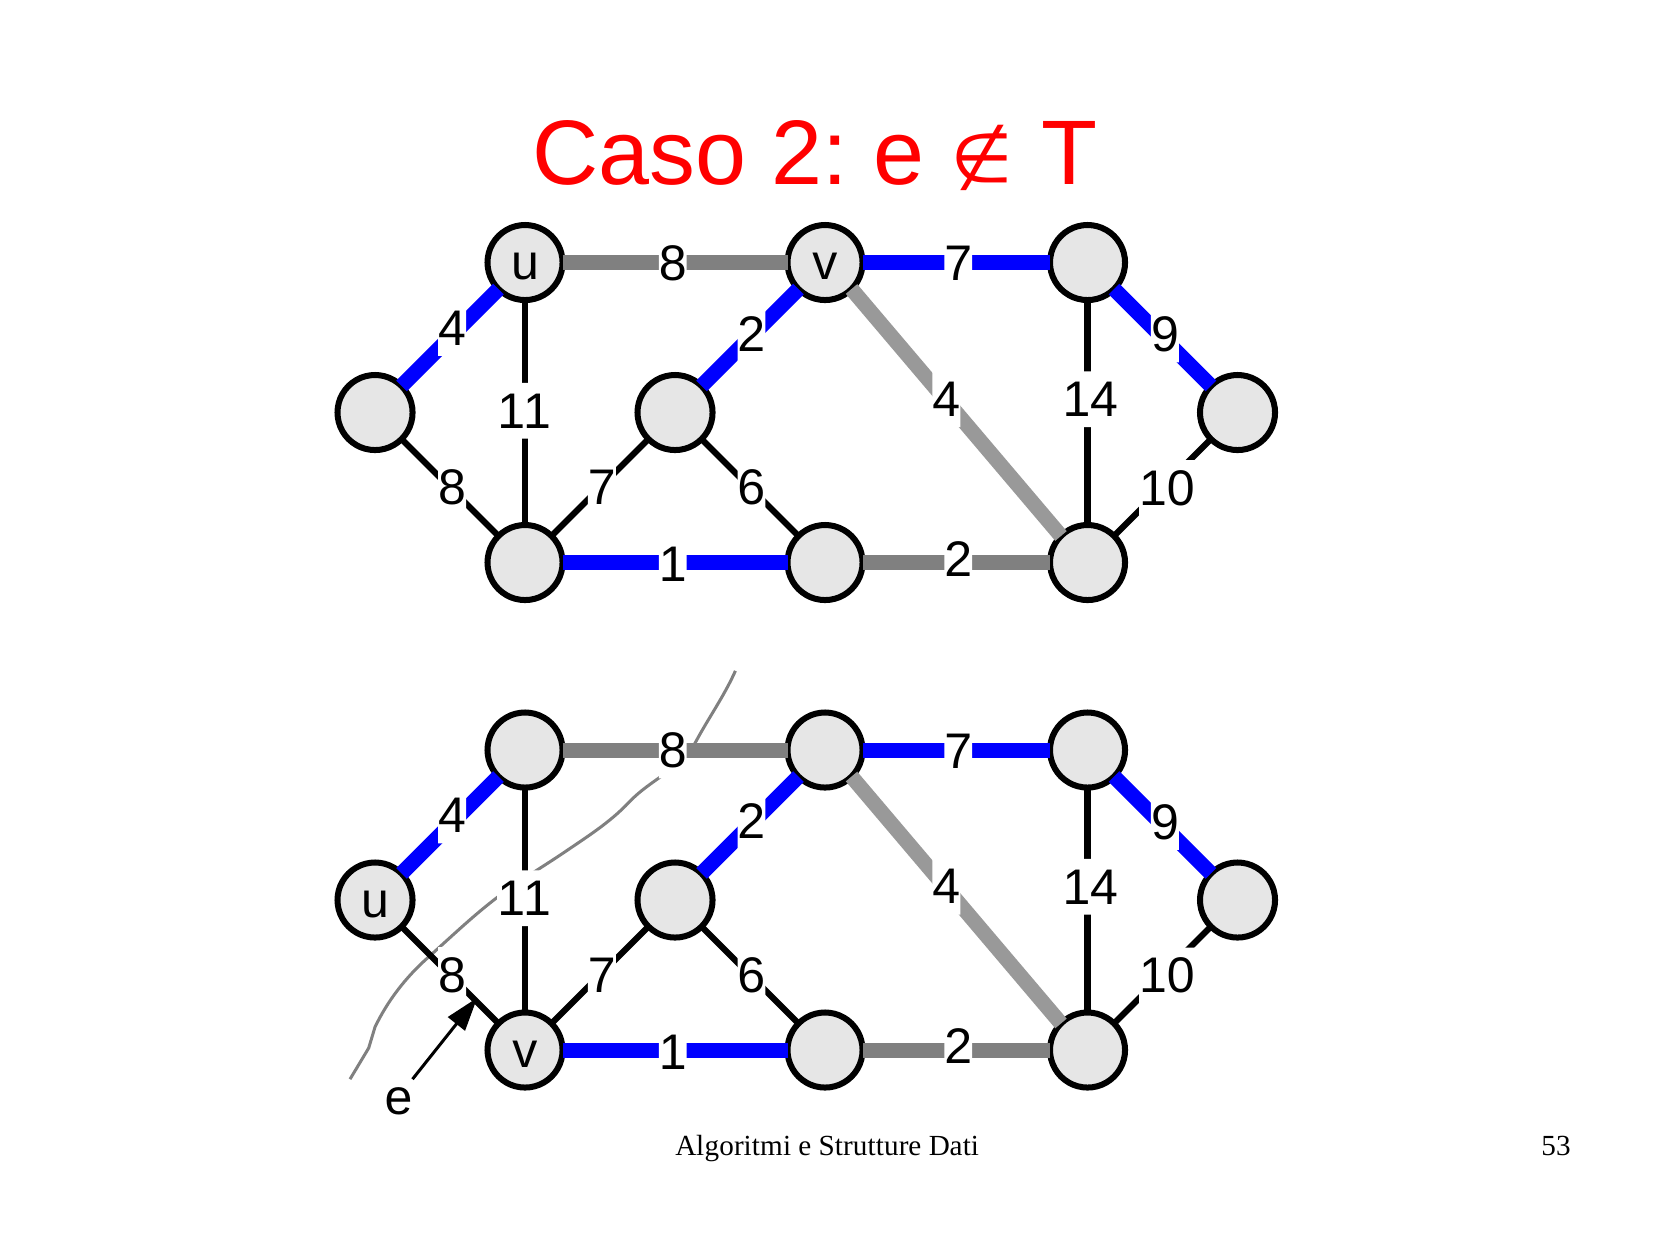

# Caso 2: e  T
u
v
8
7
4
2
9
4
14
11
8
7
6
10
2
1
8
7
4
2
9
4
14
u
11
8
7
6
10
v
2
1
e
Algoritmi e Strutture Dati
53